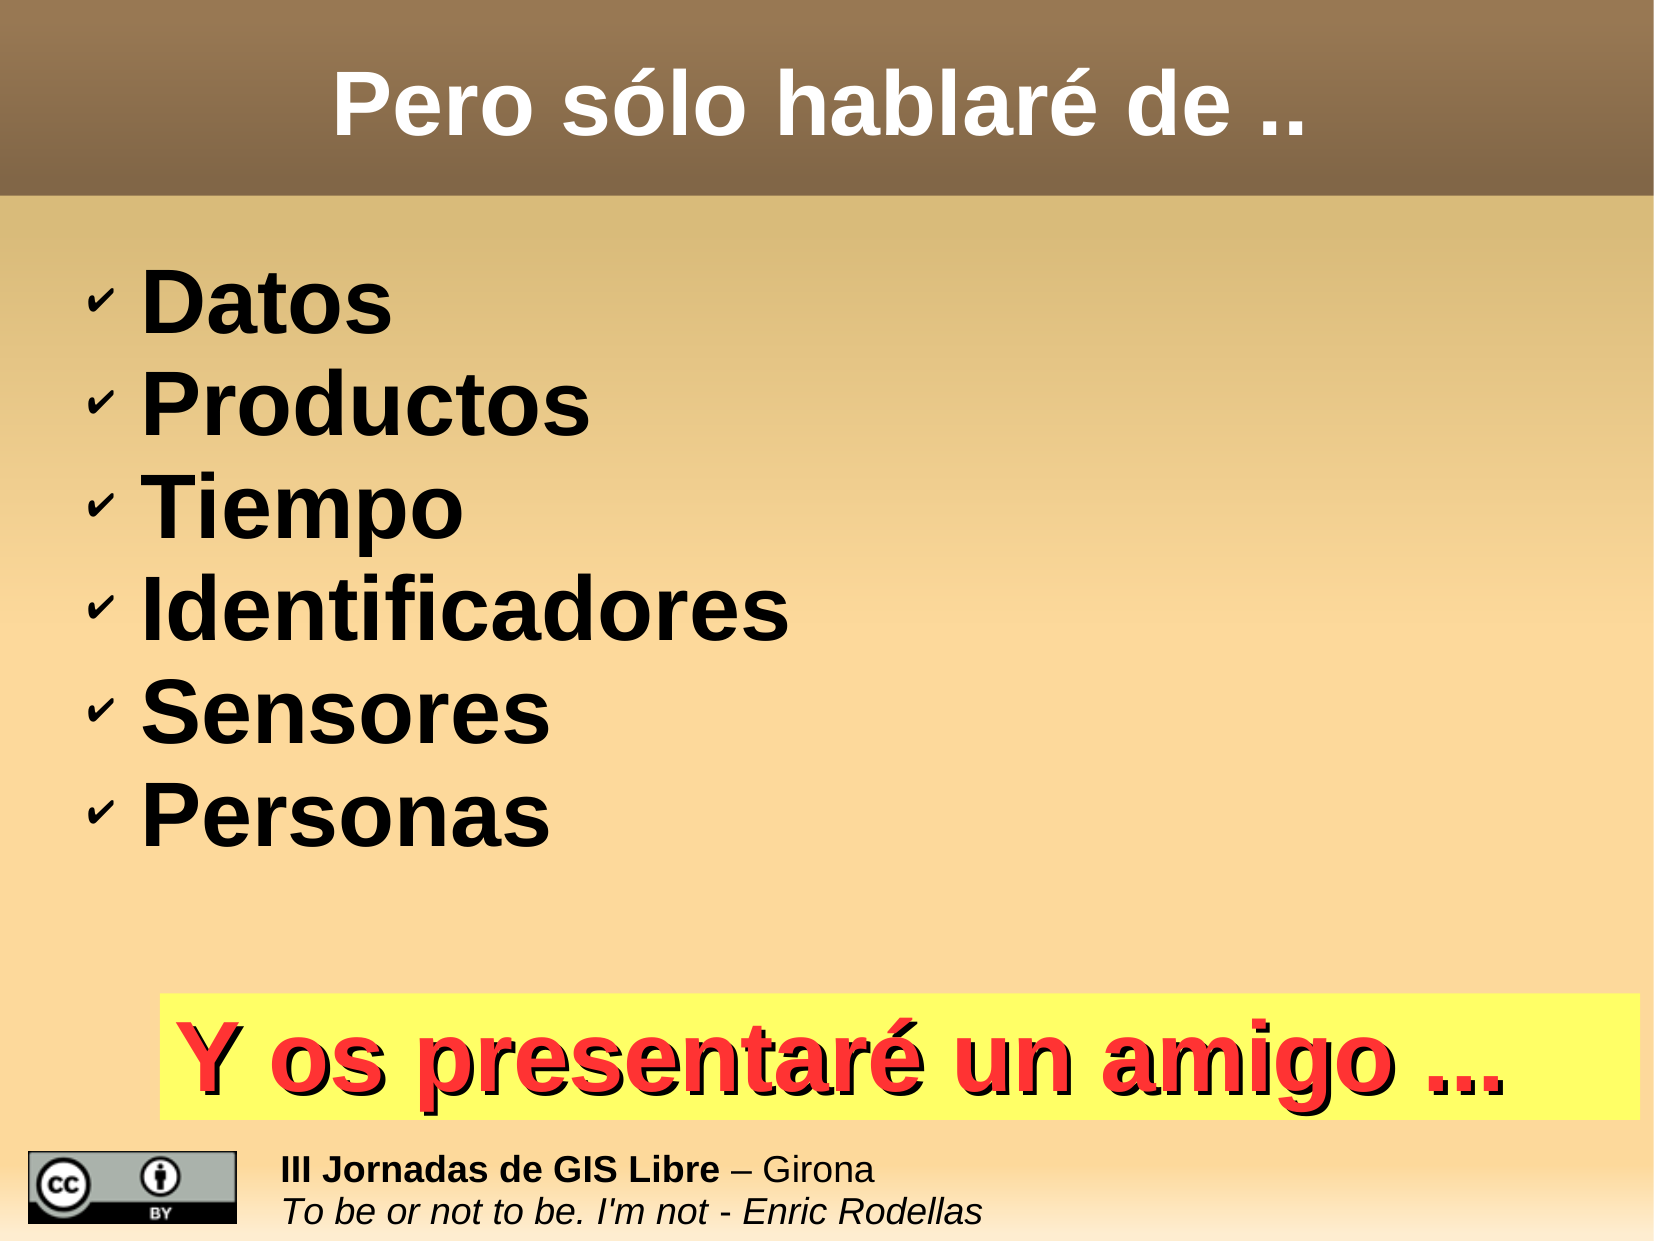

# Pero sólo hablaré de ..
 Datos
 Productos
 Tiempo
 Identificadores
 Sensores
 Personas
Y os presentaré un amigo ...
III Jornadas de GIS Libre – Girona
To be or not to be. I'm not - Enric Rodellas